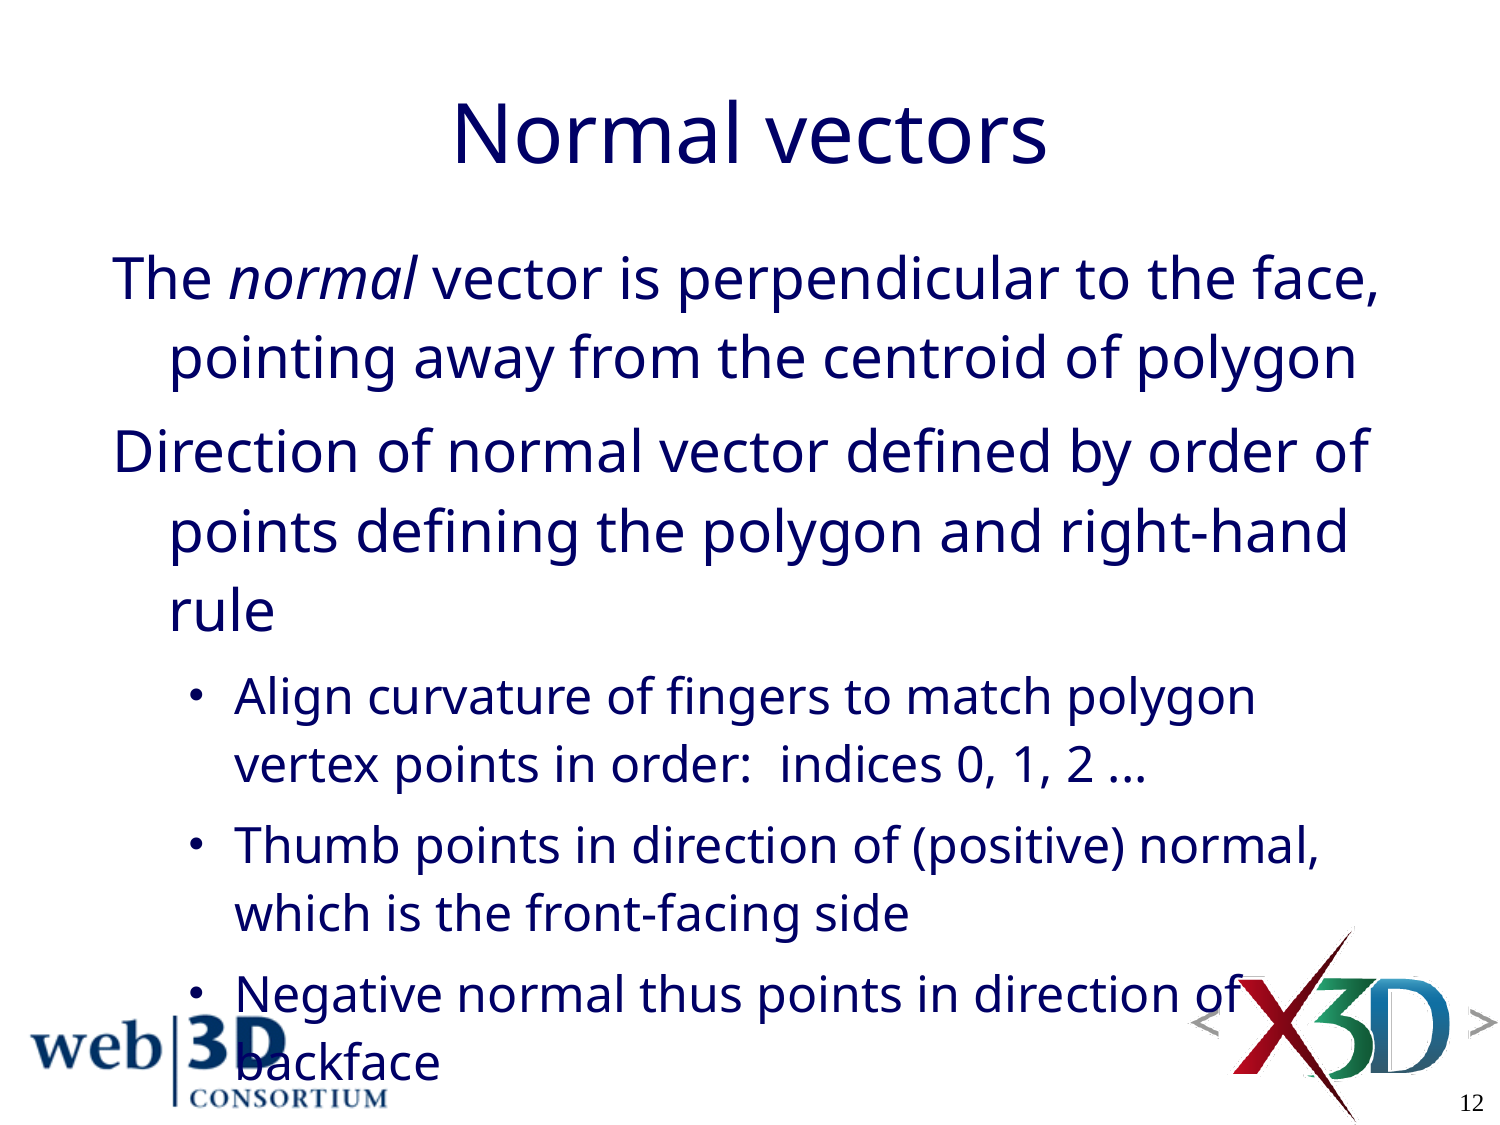

# Normal vectors
The normal vector is perpendicular to the face, pointing away from the centroid of polygon
Direction of normal vector defined by order of points defining the polygon and right-hand rule
Align curvature of fingers to match polygon vertex points in order: indices 0, 1, 2 ...
Thumb points in direction of (positive) normal, which is the front-facing side
Negative normal thus points in direction of backface